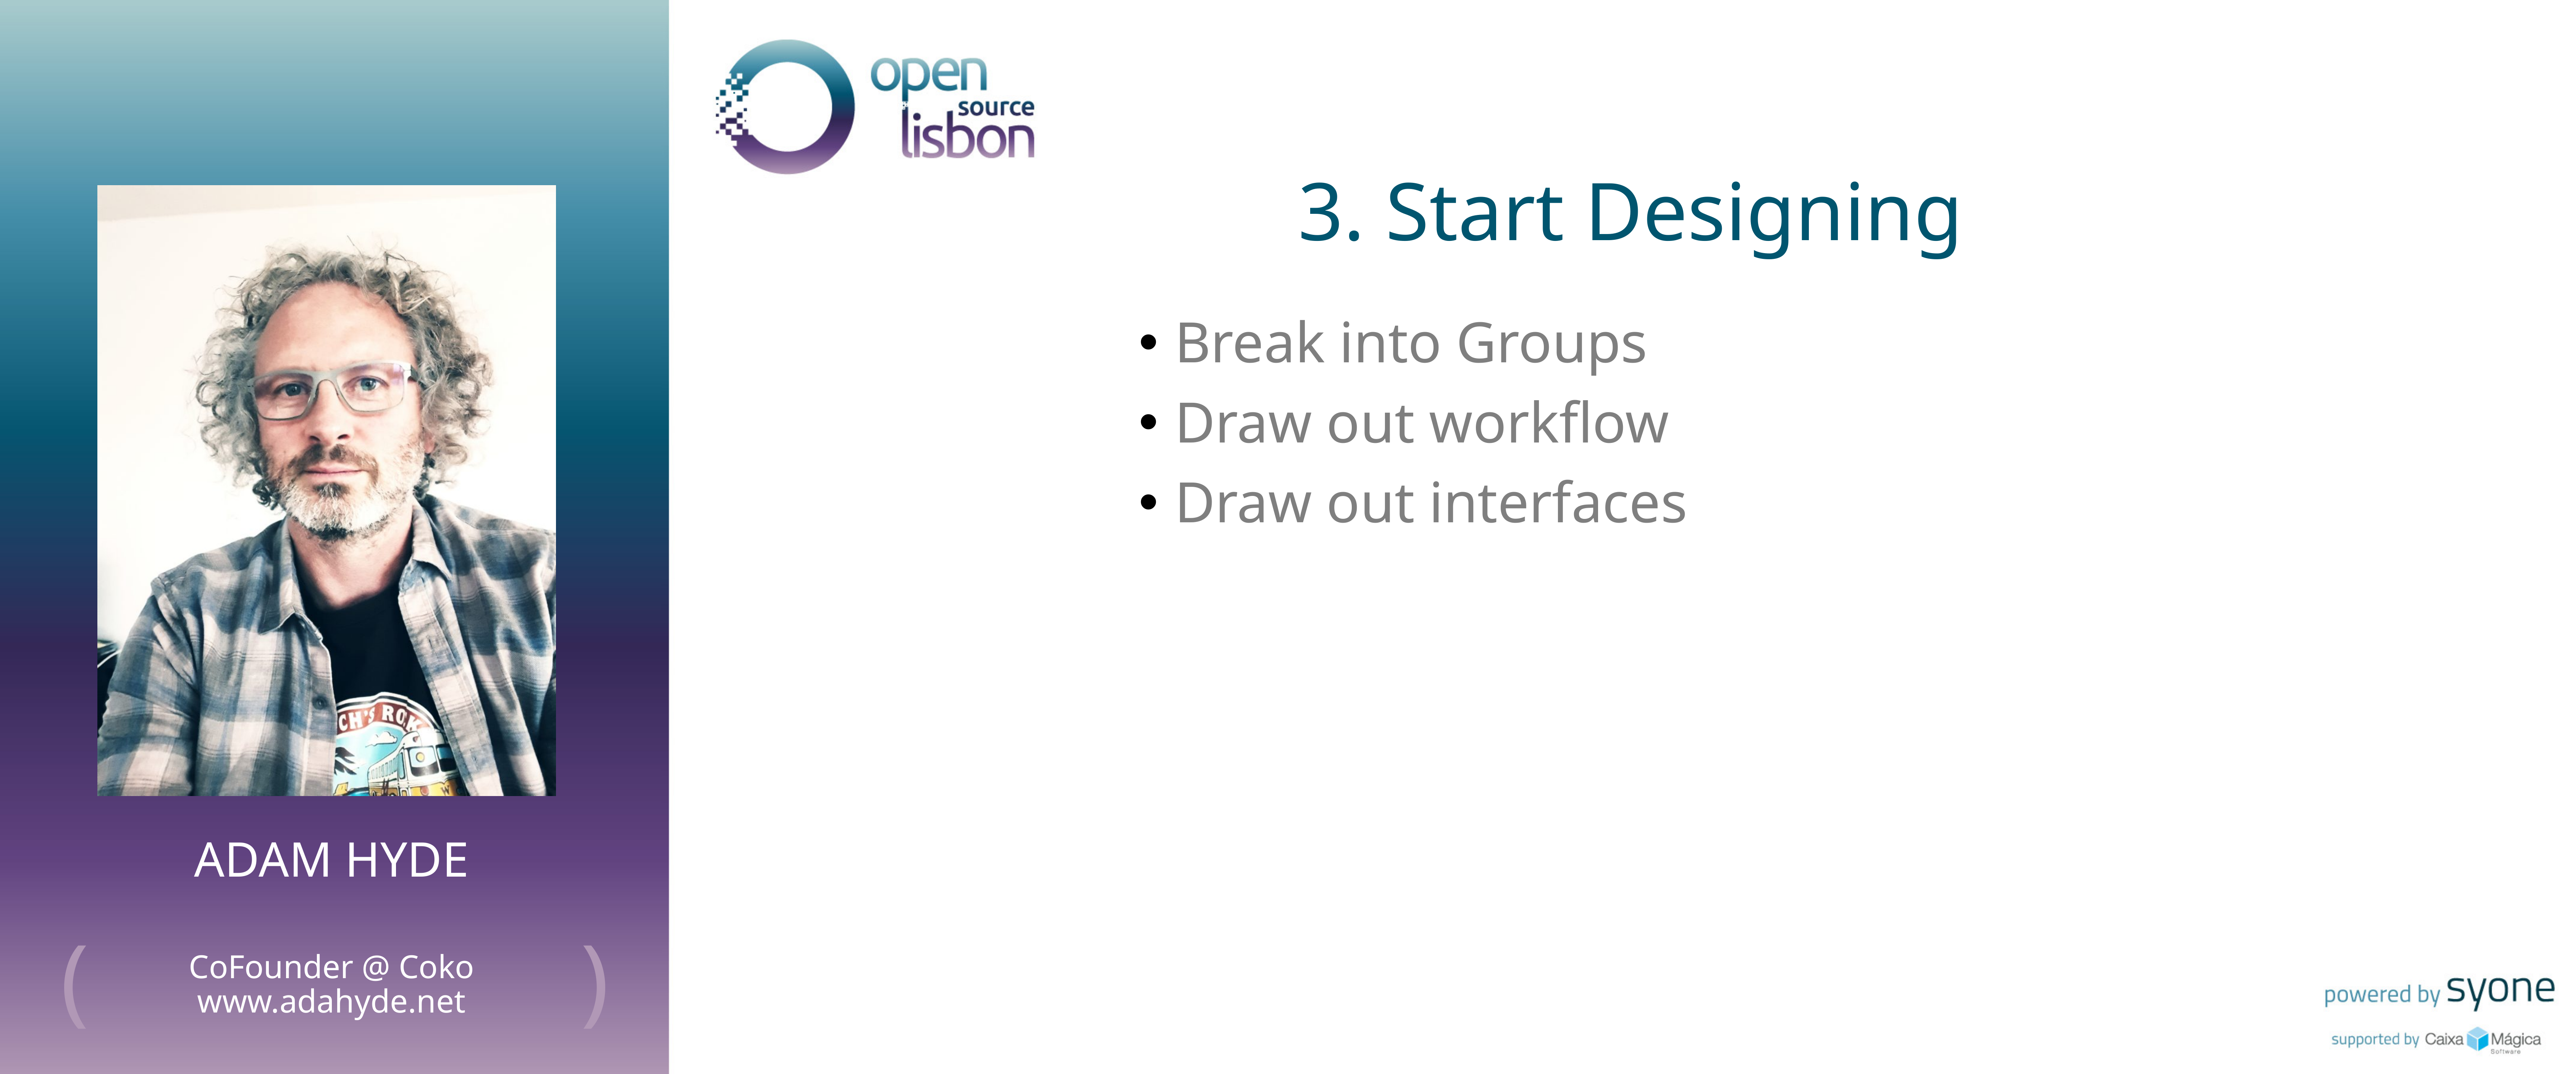

3. Start Designing
# Break into Groups
Draw out workflow
Draw out interfaces